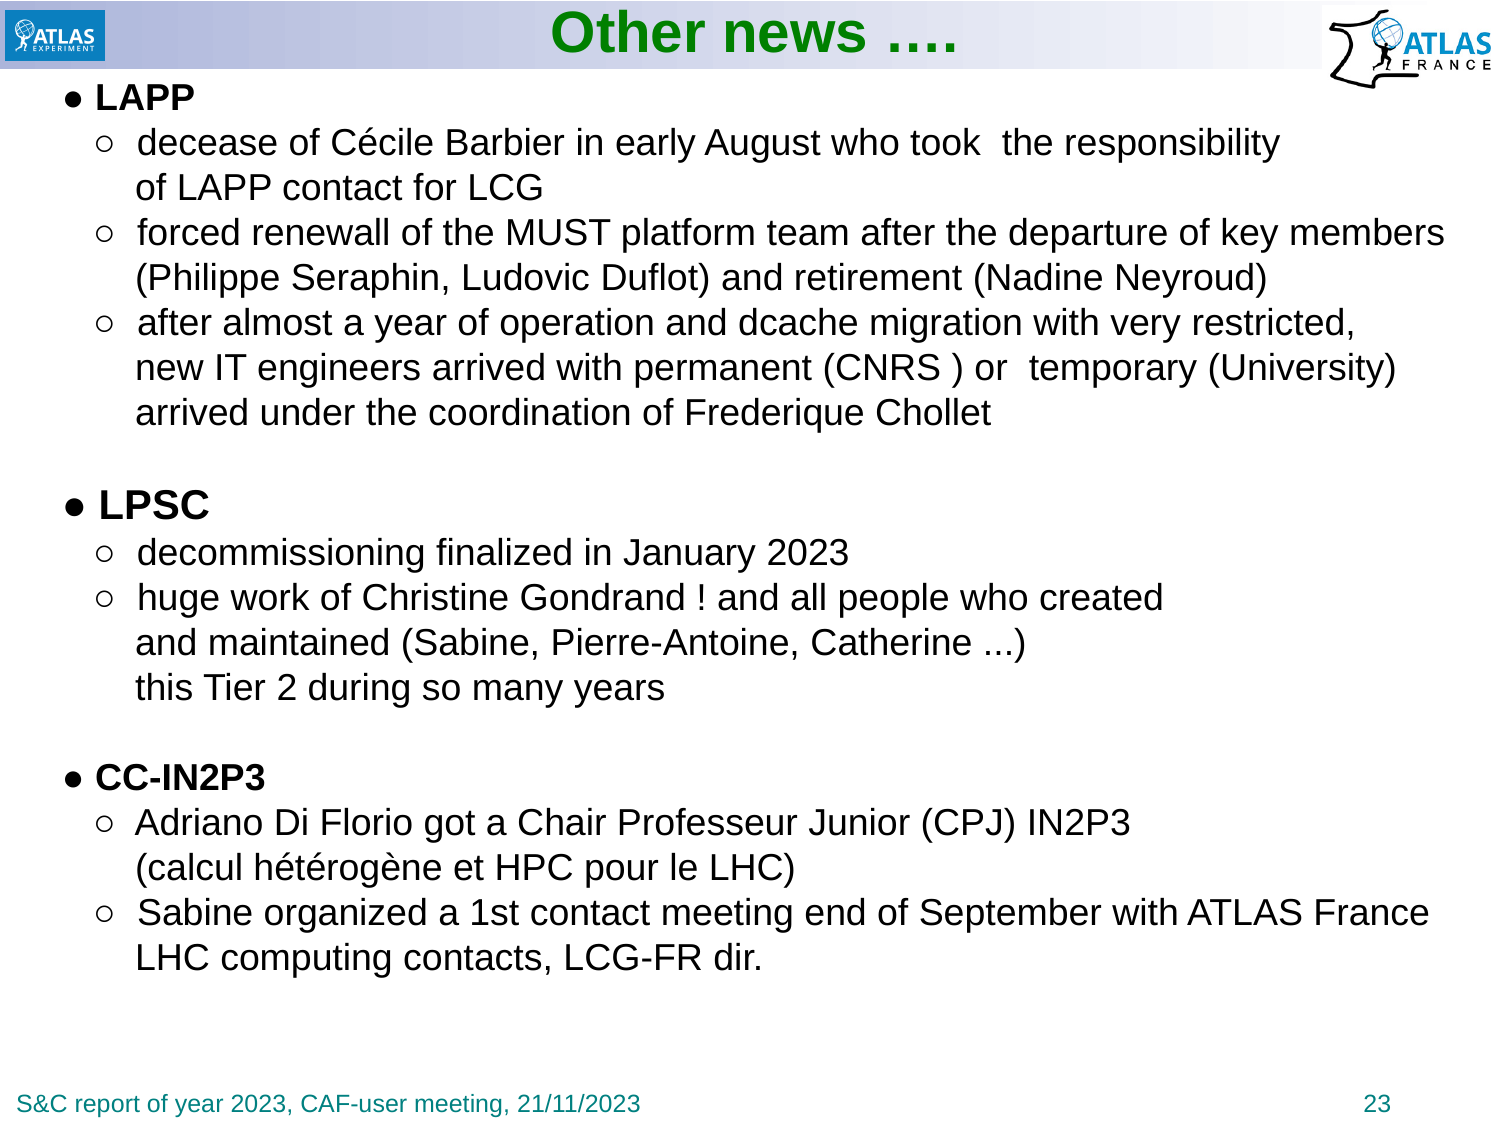

Other news ….
● LAPP
 ○ decease of Cécile Barbier in early August who took the responsibility
 of LAPP contact for LCG
 ○ forced renewall of the MUST platform team after the departure of key members
 (Philippe Seraphin, Ludovic Duflot) and retirement (Nadine Neyroud)
 ○ after almost a year of operation and dcache migration with very restricted,
 new IT engineers arrived with permanent (CNRS ) or temporary (University)
 arrived under the coordination of Frederique Chollet
● LPSC
 ○ decommissioning finalized in January 2023
 ○ huge work of Christine Gondrand ! and all people who created
 and maintained (Sabine, Pierre-Antoine, Catherine ...)
 this Tier 2 during so many years
● CC-IN2P3
 ○ Adriano Di Florio got a Chair Professeur Junior (CPJ) IN2P3
 (calcul hétérogène et HPC pour le LHC)
 ○ Sabine organized a 1st contact meeting end of September with ATLAS France
 LHC computing contacts, LCG-FR dir.